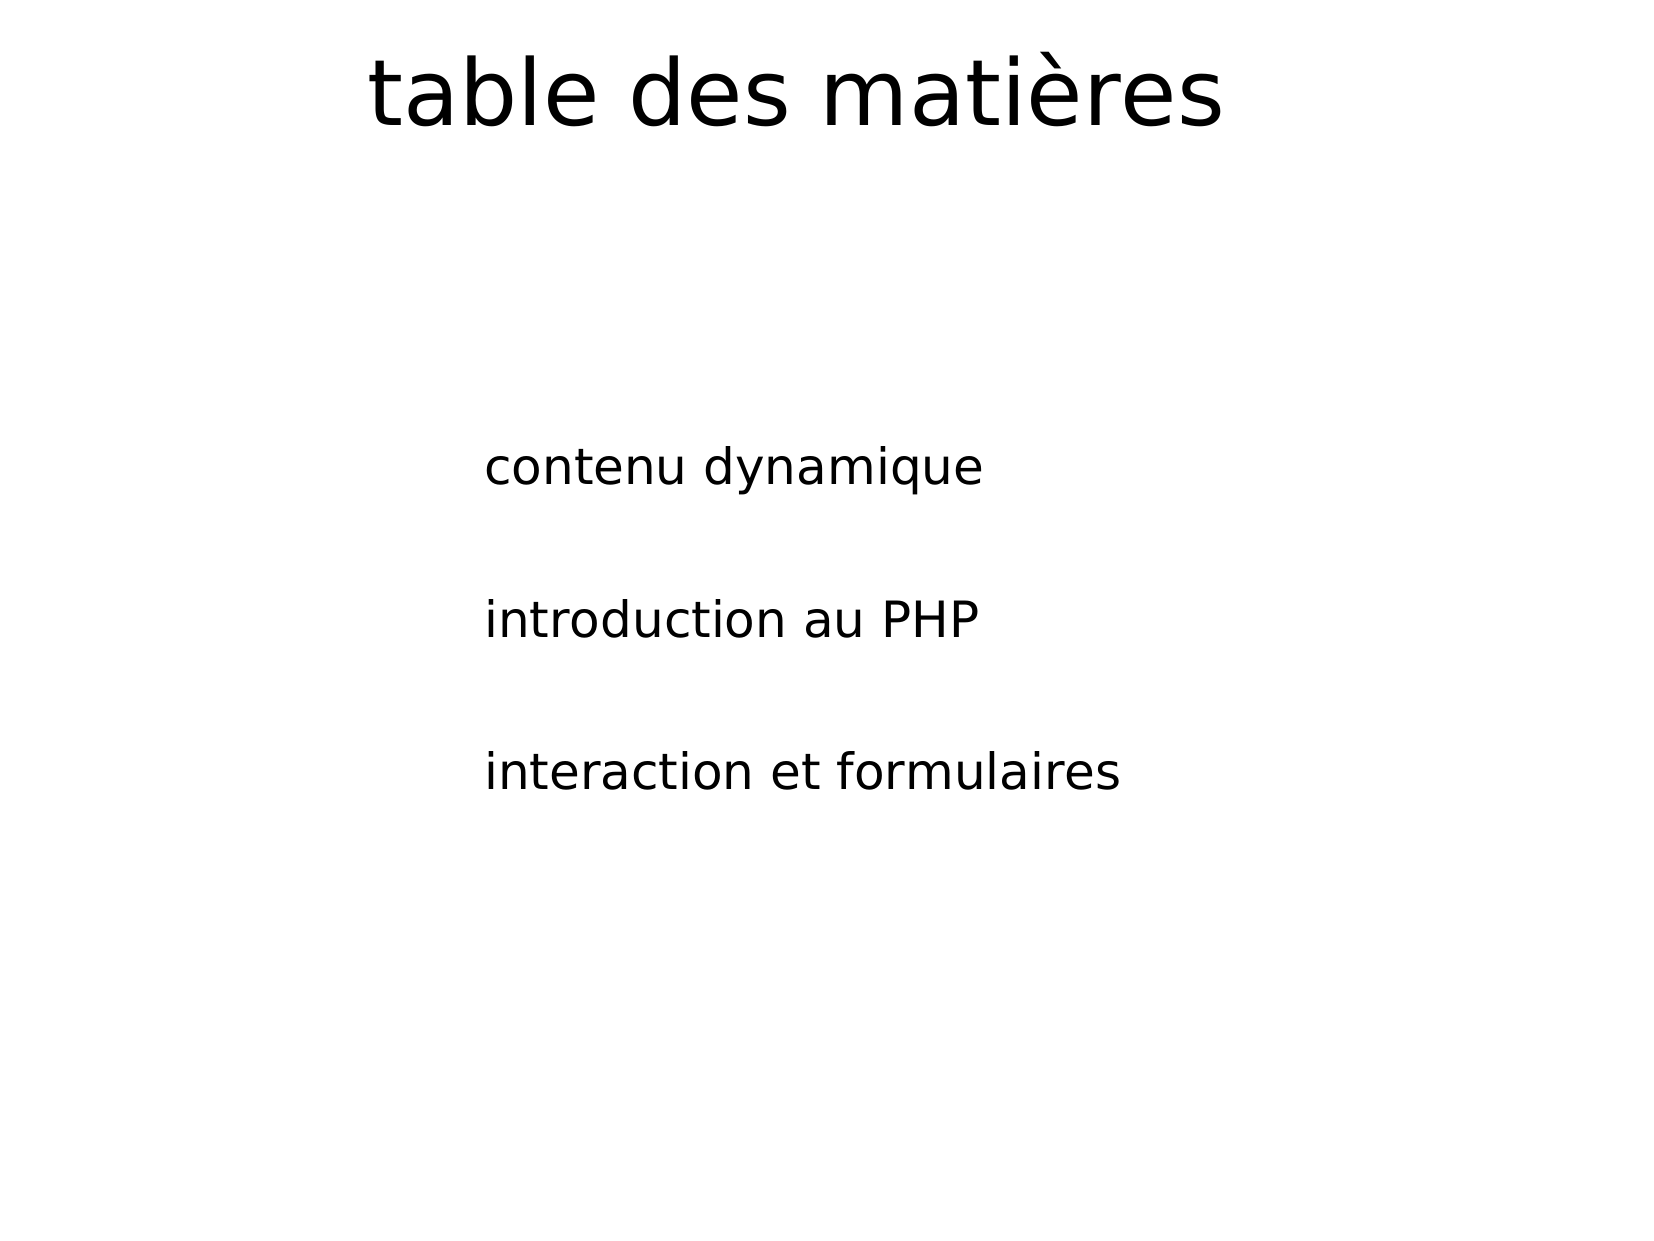

# table des matières
 contenu dynamique
 introduction au PHP
 interaction et formulaires